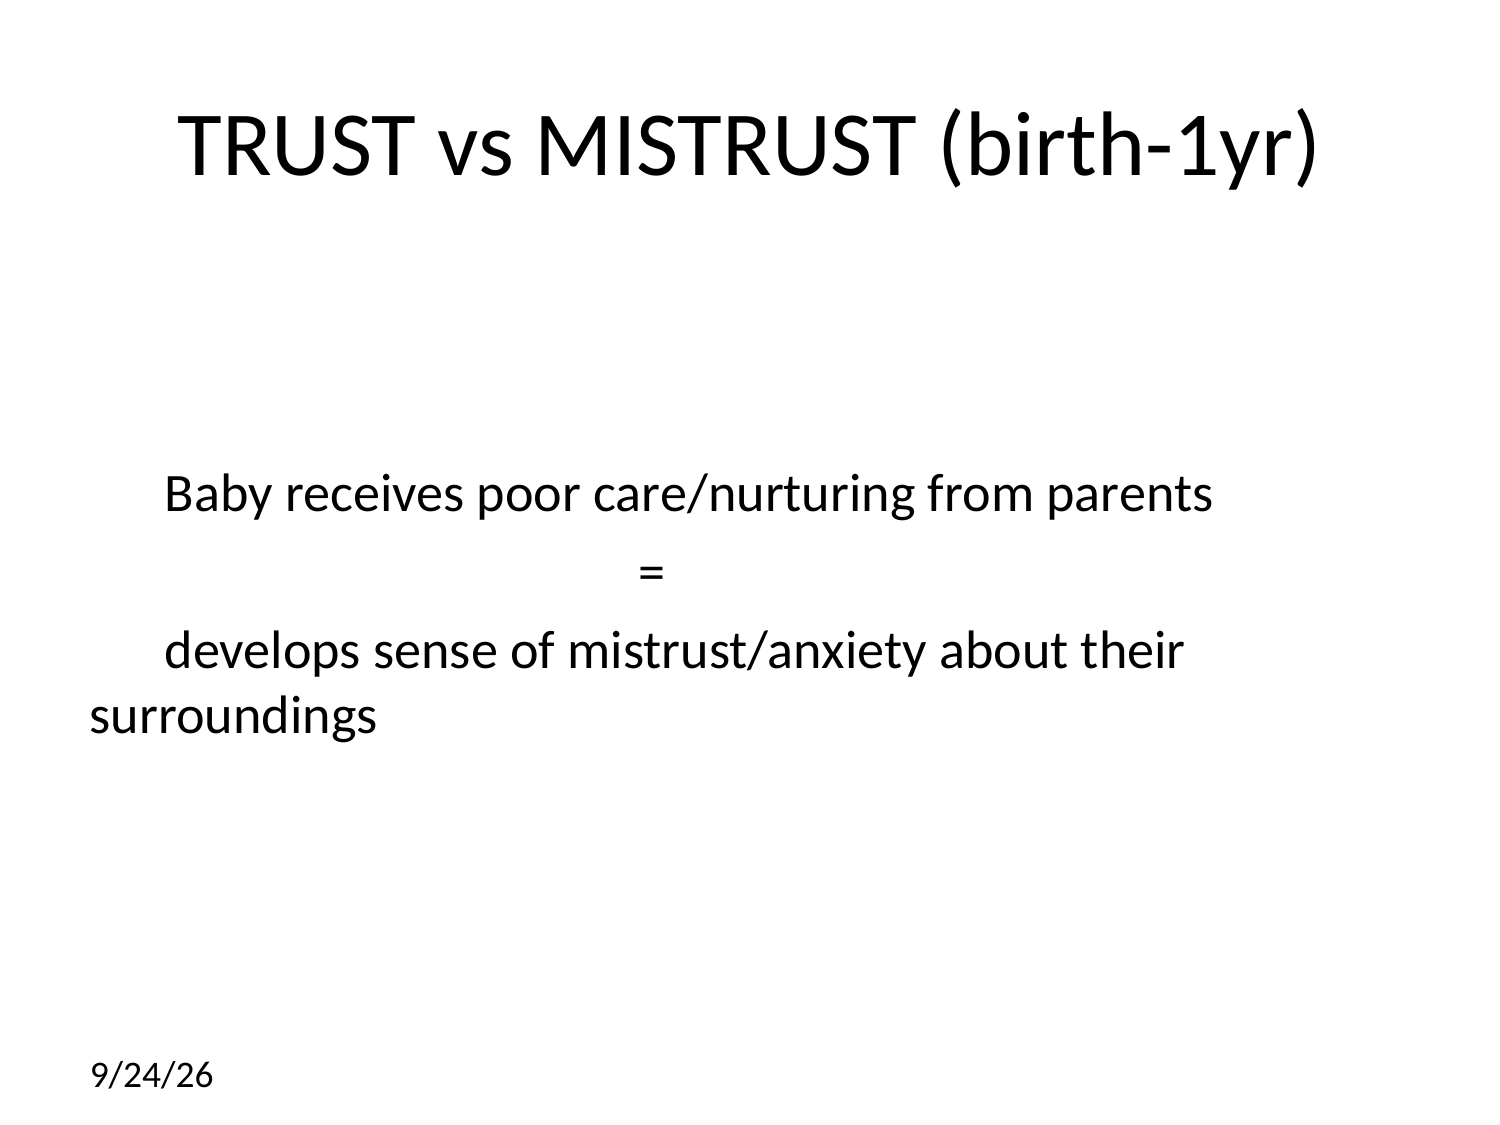

# TRUST vs MISTRUST (birth-1yr)
	Baby receives poor care/nurturing from parents
=
	develops sense of mistrust/anxiety about their surroundings